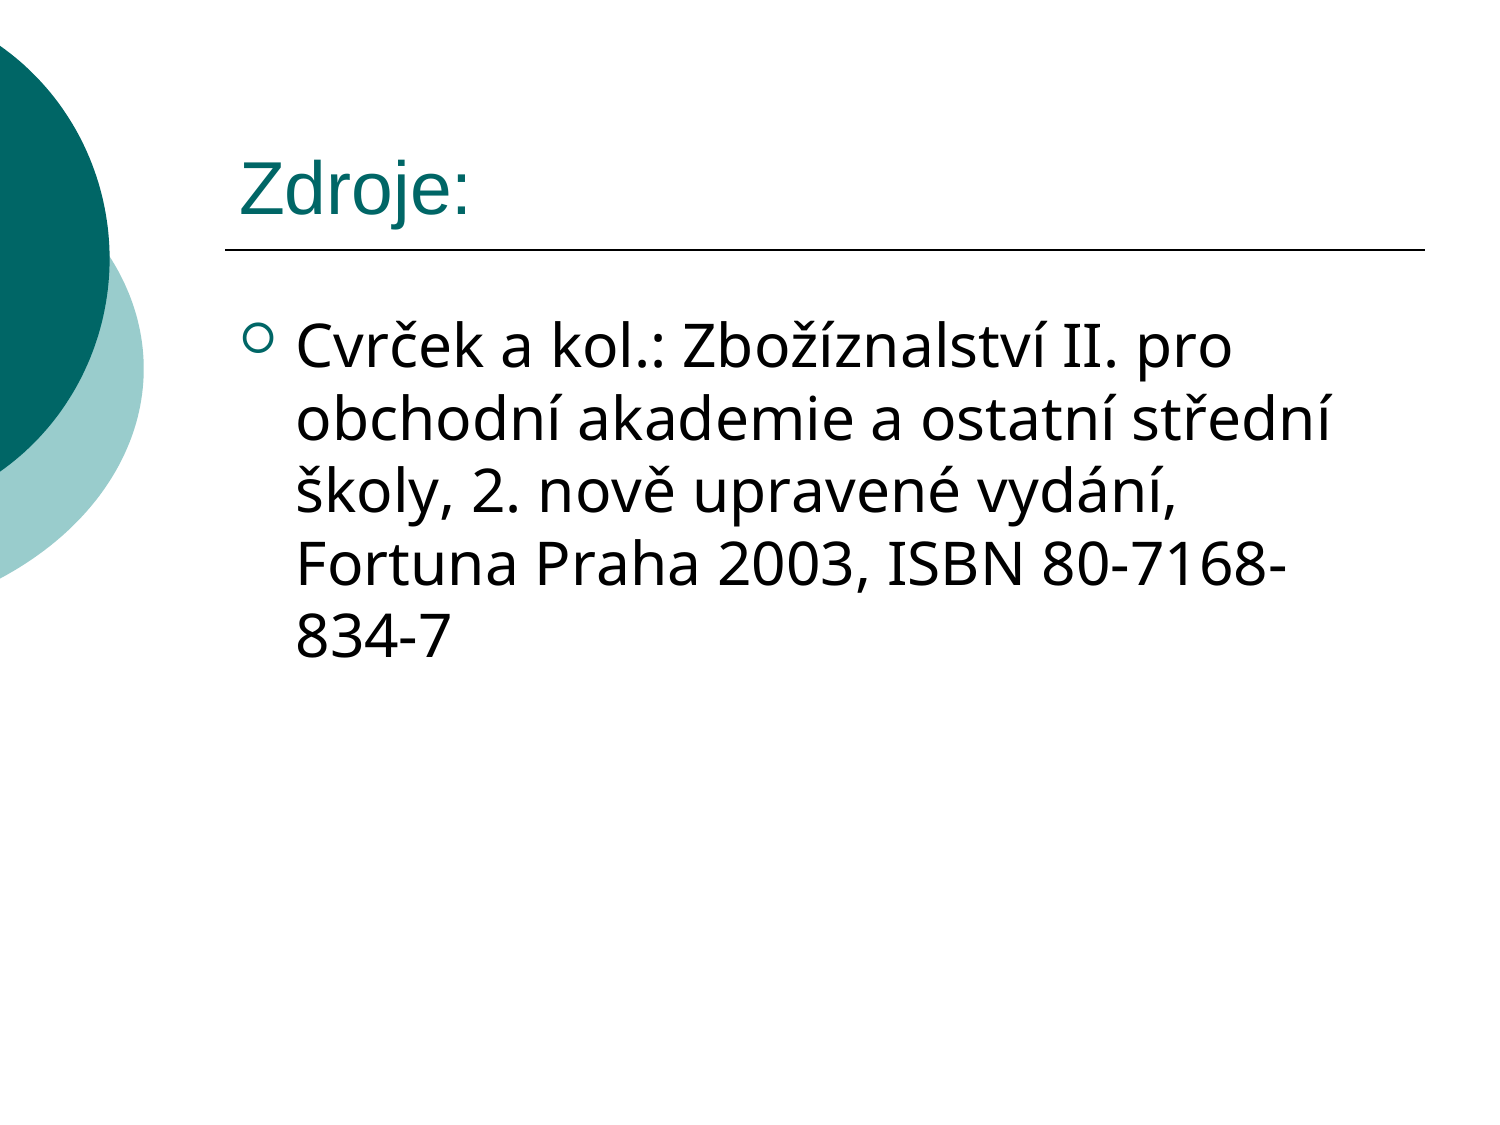

# Zdroje:
Cvrček a kol.: Zbožíznalství II. pro obchodní akademie a ostatní střední školy, 2. nově upravené vydání, Fortuna Praha 2003, ISBN 80-7168-834-7